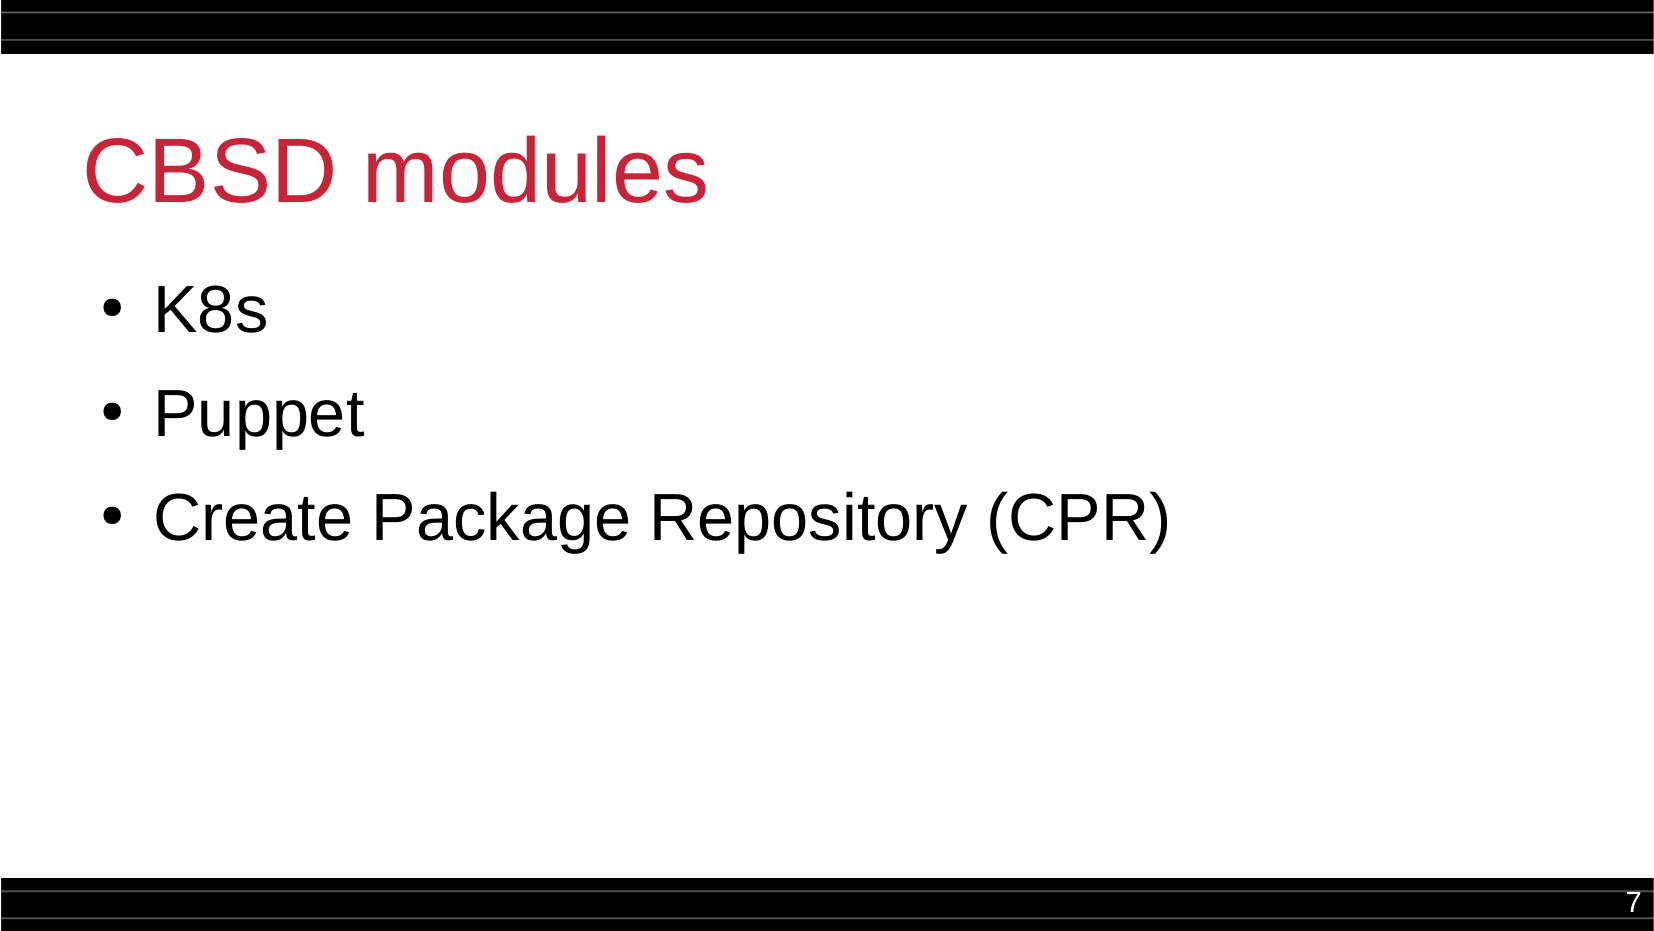

# CBSD modules
K8s
Puppet
Create Package Repository (CPR)